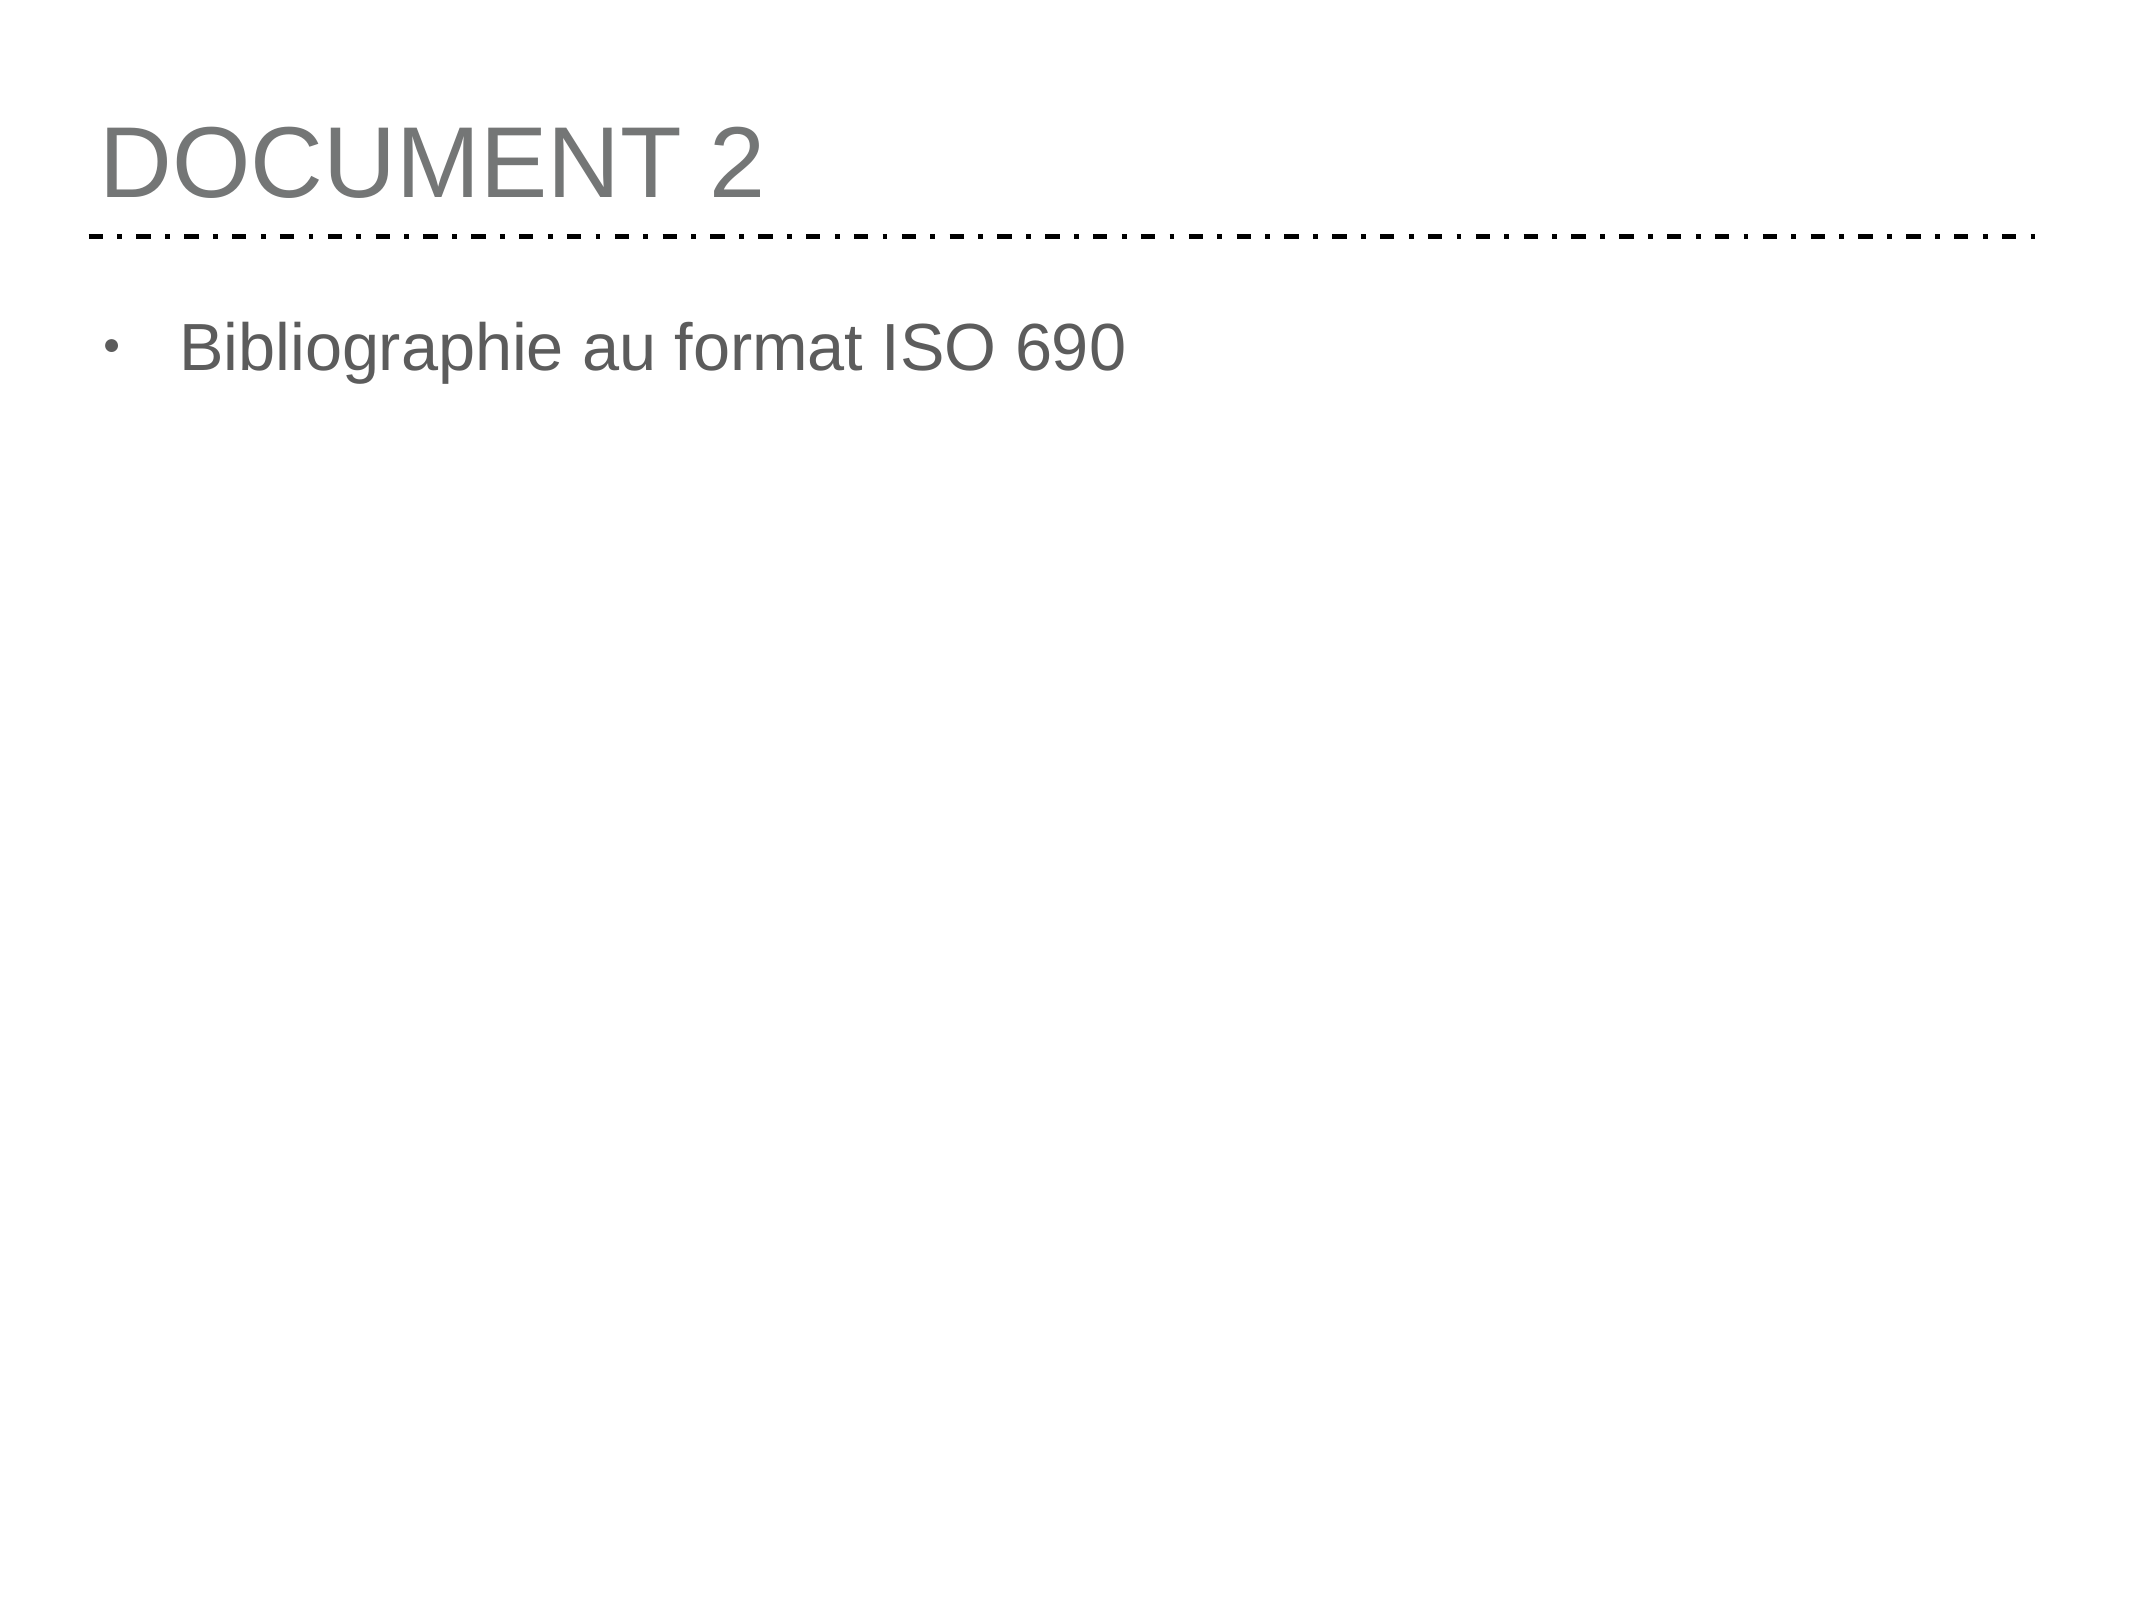

DOCUMENT 2
Bibliographie au format ISO 690